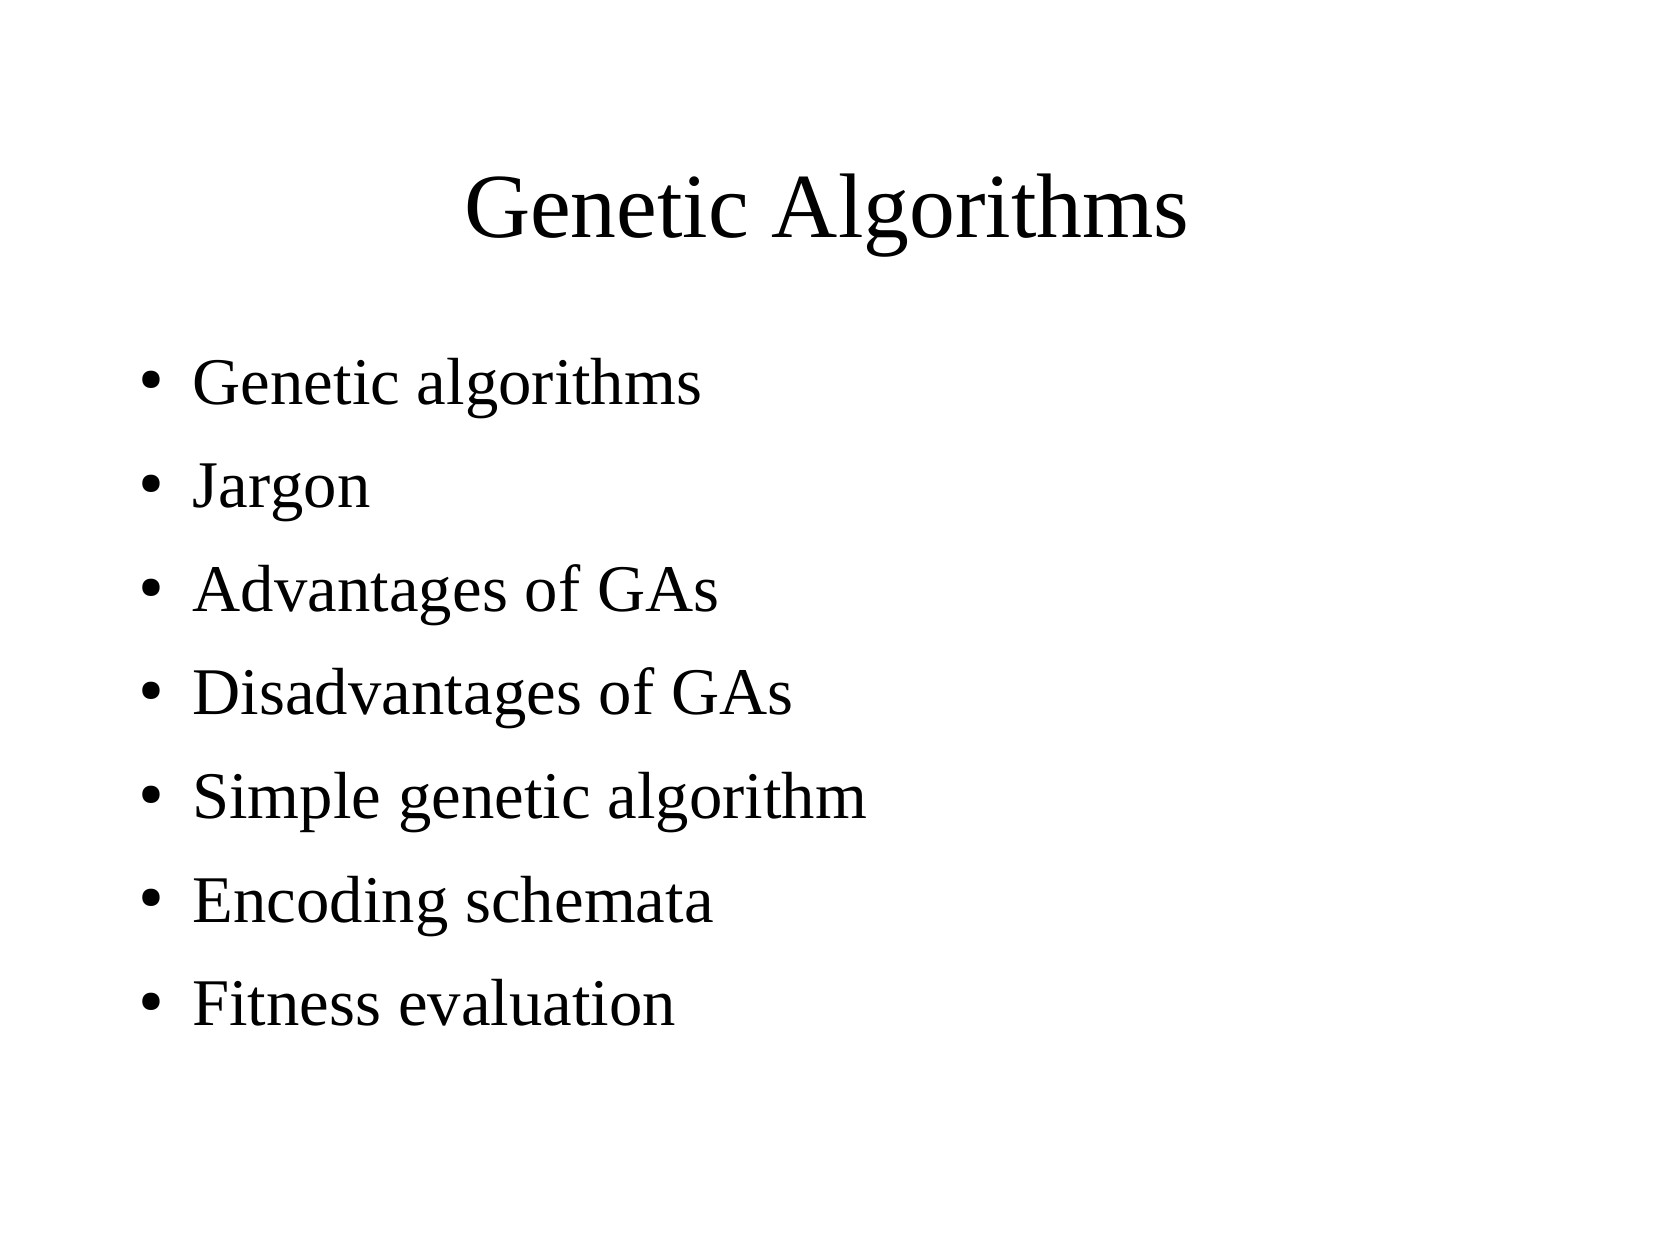

# Genetic Algorithms
Genetic algorithms
Jargon
Advantages of GAs
Disadvantages of GAs
Simple genetic algorithm
Encoding schemata
Fitness evaluation